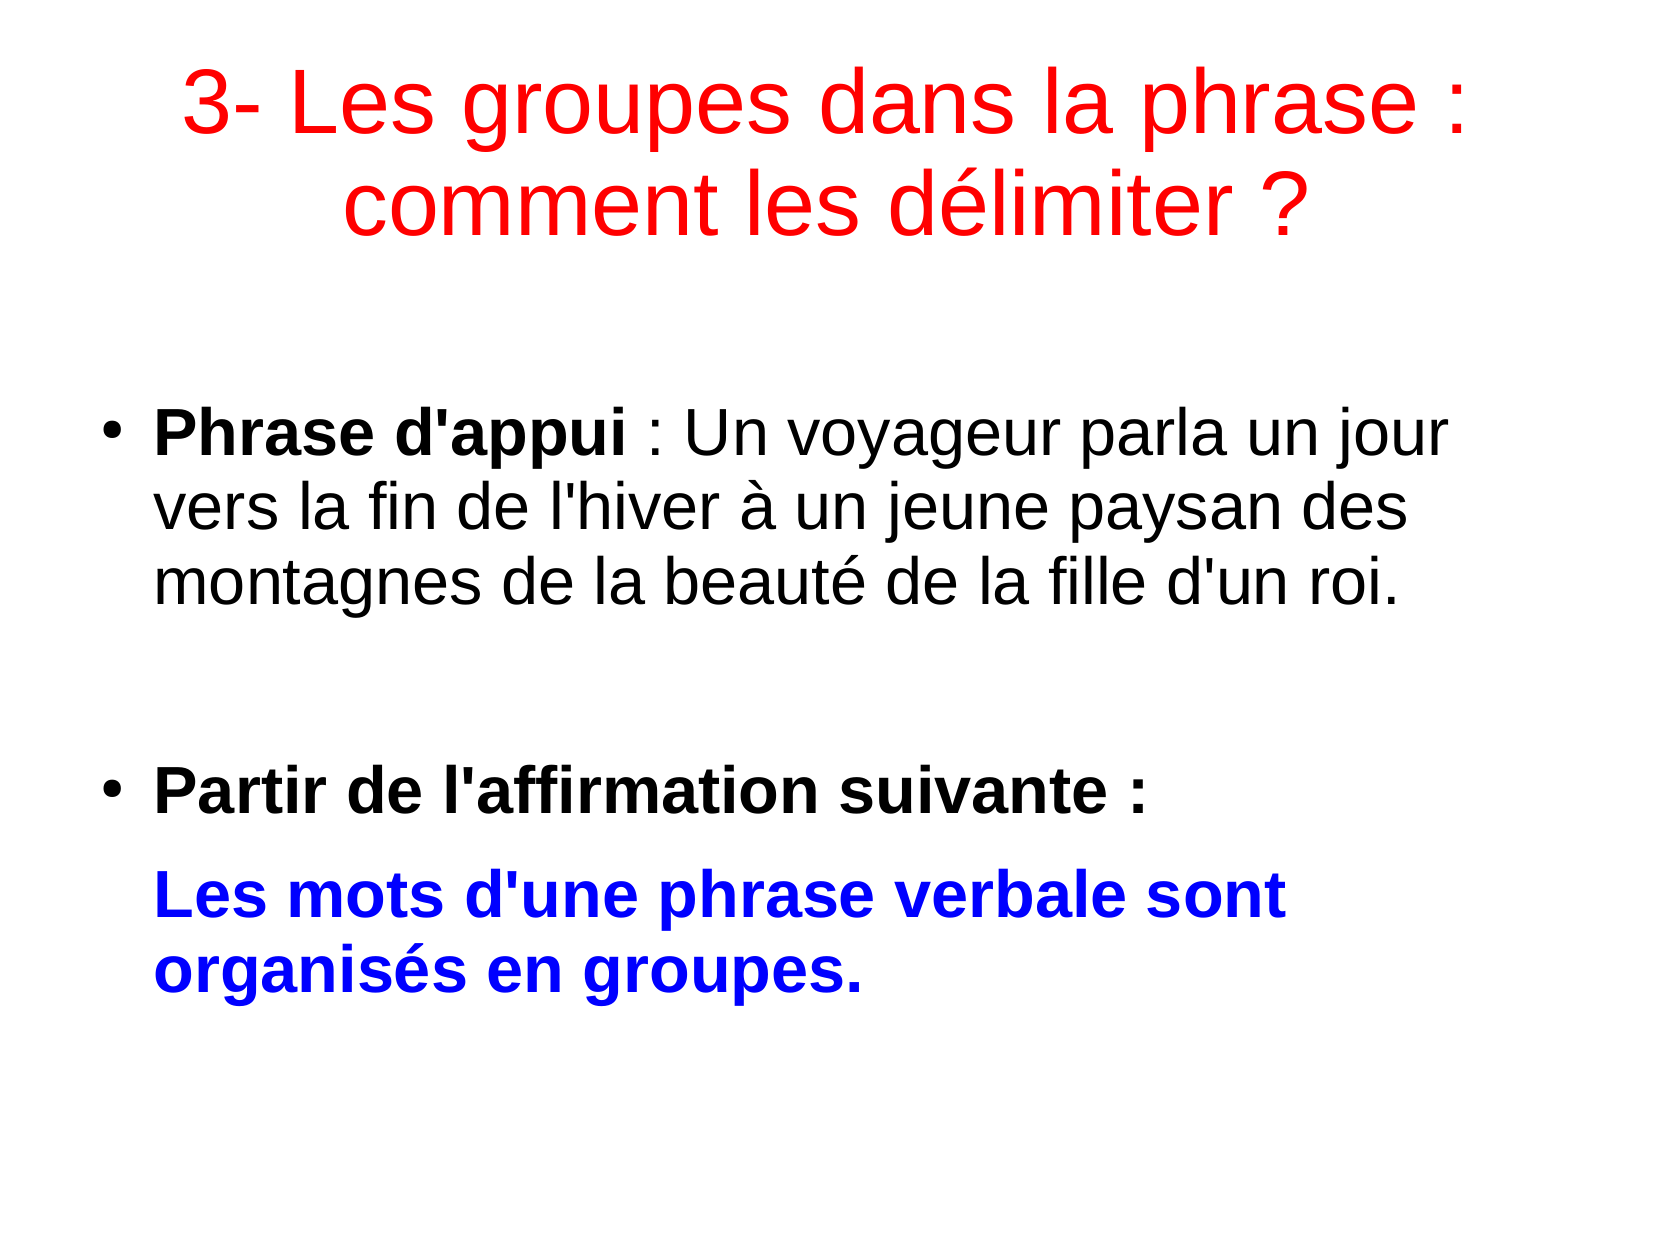

# 3- Les groupes dans la phrase : comment les délimiter ?
Phrase d'appui : Un voyageur parla un jour vers la fin de l'hiver à un jeune paysan des montagnes de la beauté de la fille d'un roi.
Partir de l'affirmation suivante :
Les mots d'une phrase verbale sont organisés en groupes.